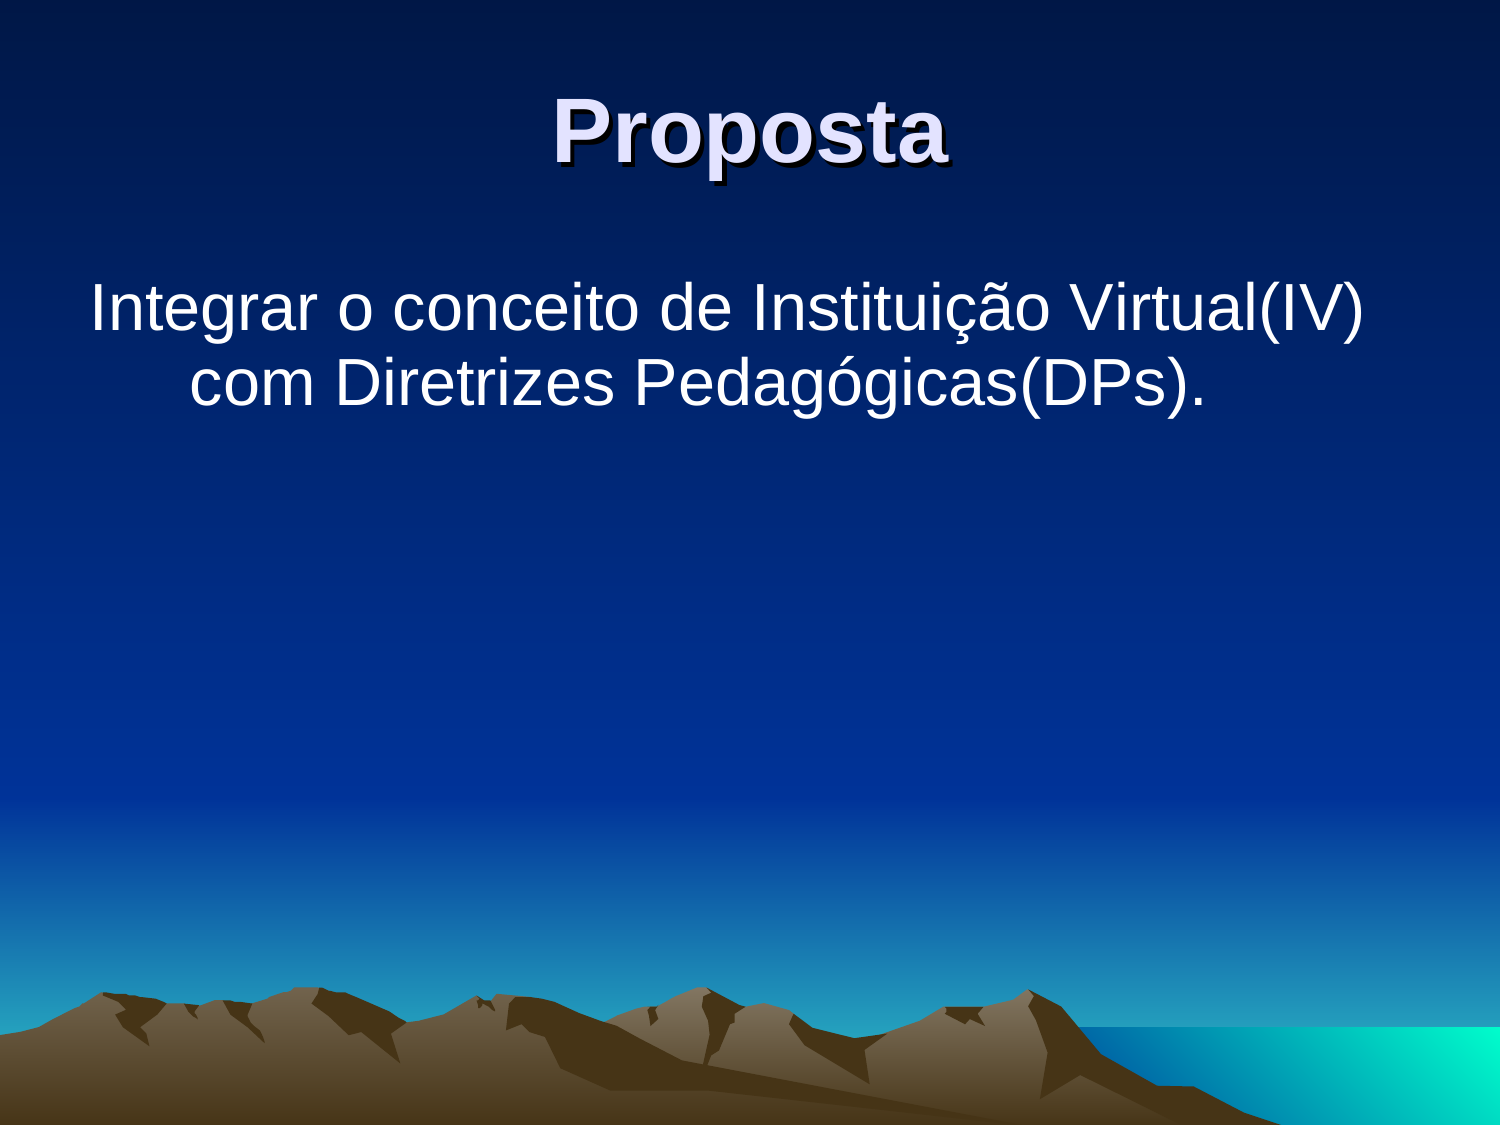

# Proposta
Integrar o conceito de Instituição Virtual(IV) com Diretrizes Pedagógicas(DPs).